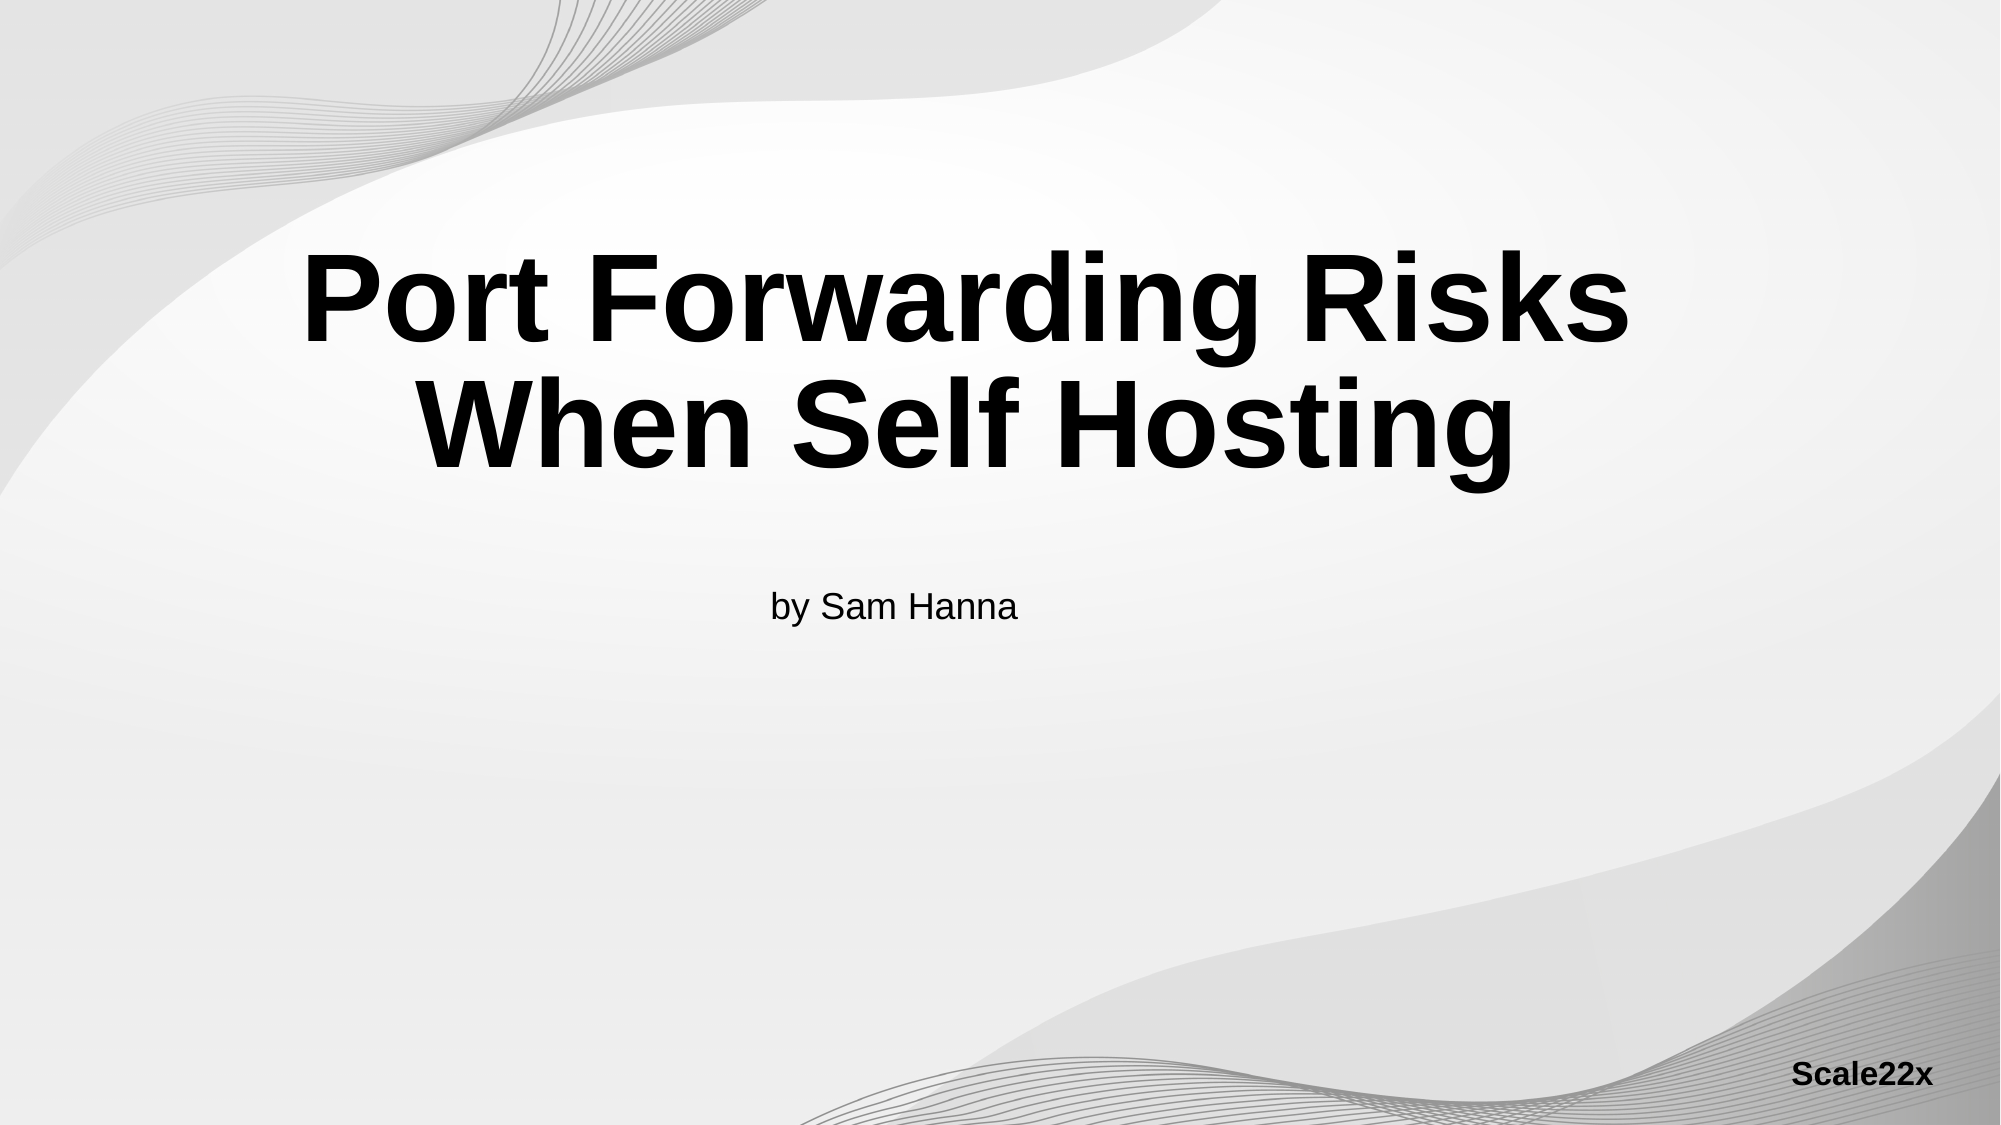

# Port Forwarding Risks When Self Hosting
by Sam Hanna
Scale22x